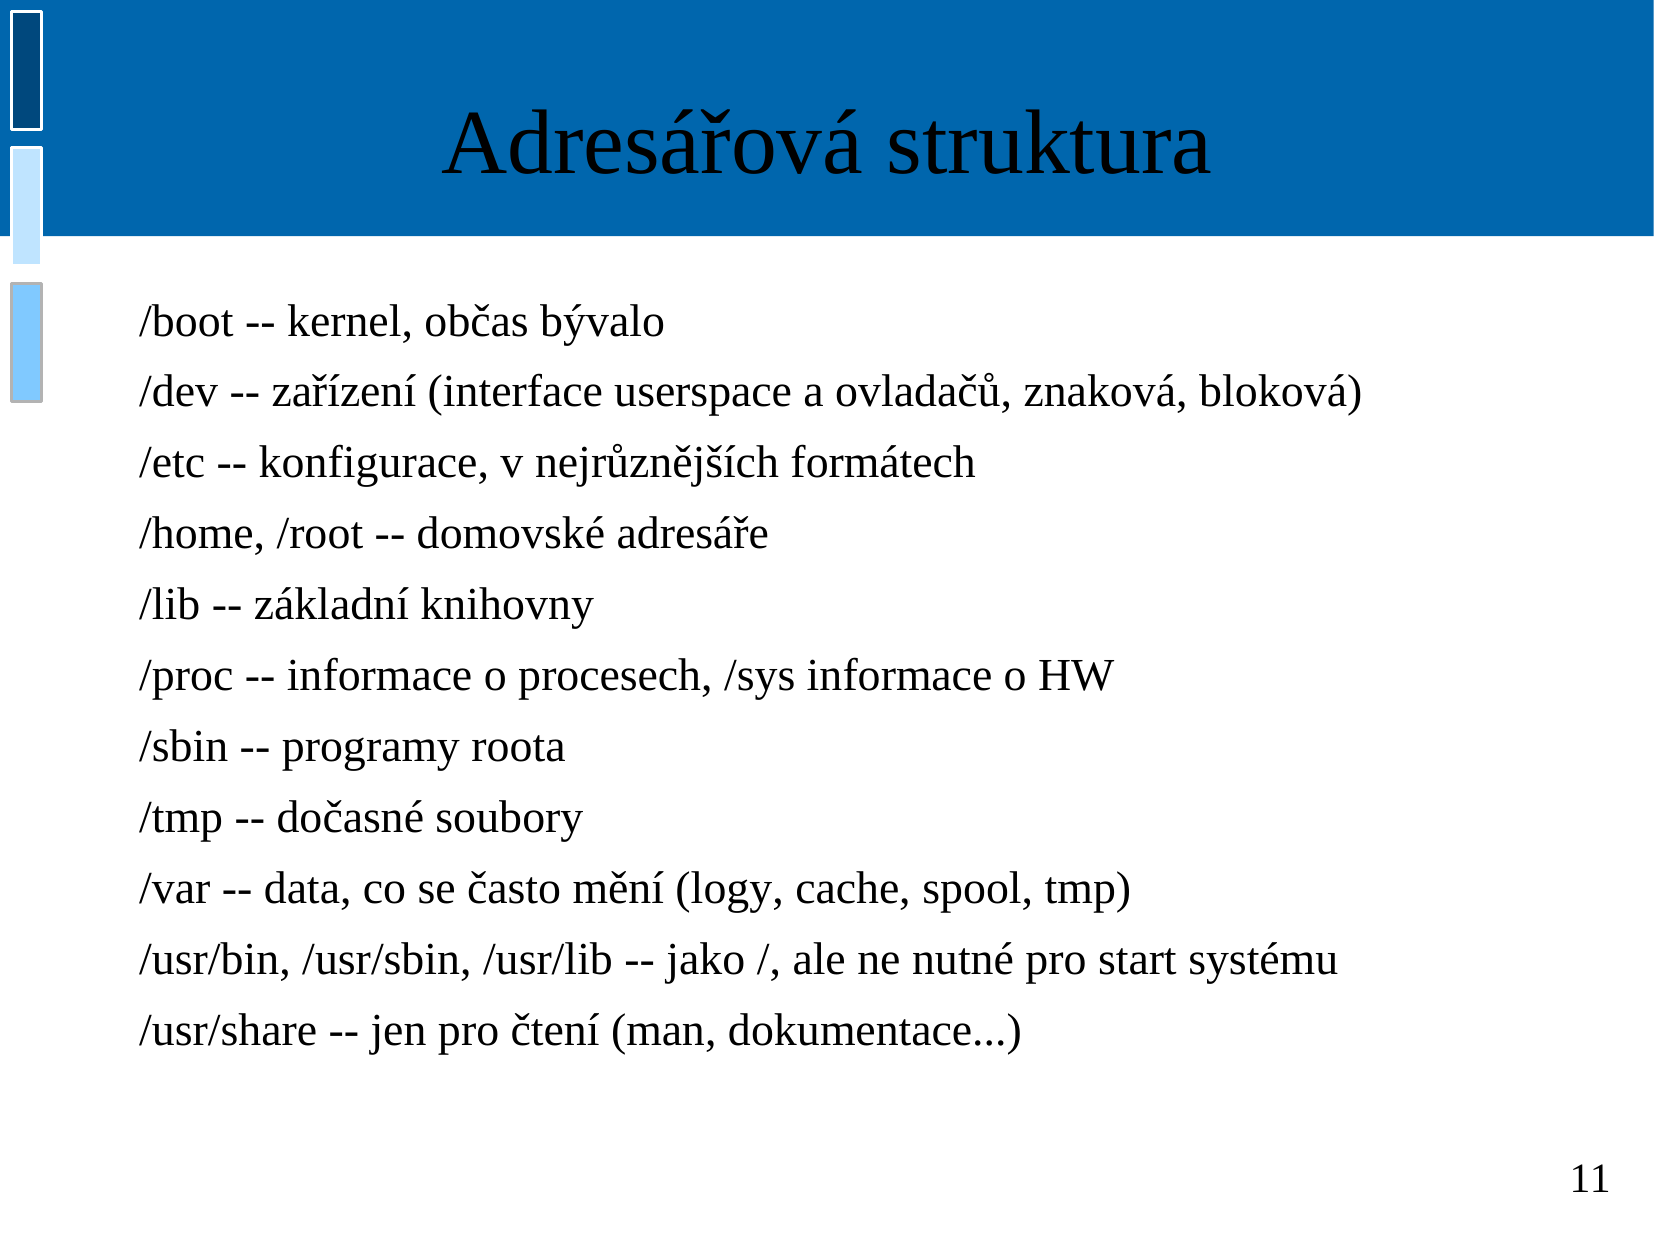

# Adresářová struktura
/boot -- kernel, občas bývalo
/dev -- zařízení (interface userspace a ovladačů, znaková, bloková)
/etc -- konfigurace, v nejrůznějších formátech
/home, /root -- domovské adresáře
/lib -- základní knihovny
/proc -- informace o procesech, /sys informace o HW
/sbin -- programy roota
/tmp -- dočasné soubory
/var -- data, co se často mění (logy, cache, spool, tmp)
/usr/bin, /usr/sbin, /usr/lib -- jako /, ale ne nutné pro start systému
/usr/share -- jen pro čtení (man, dokumentace...)